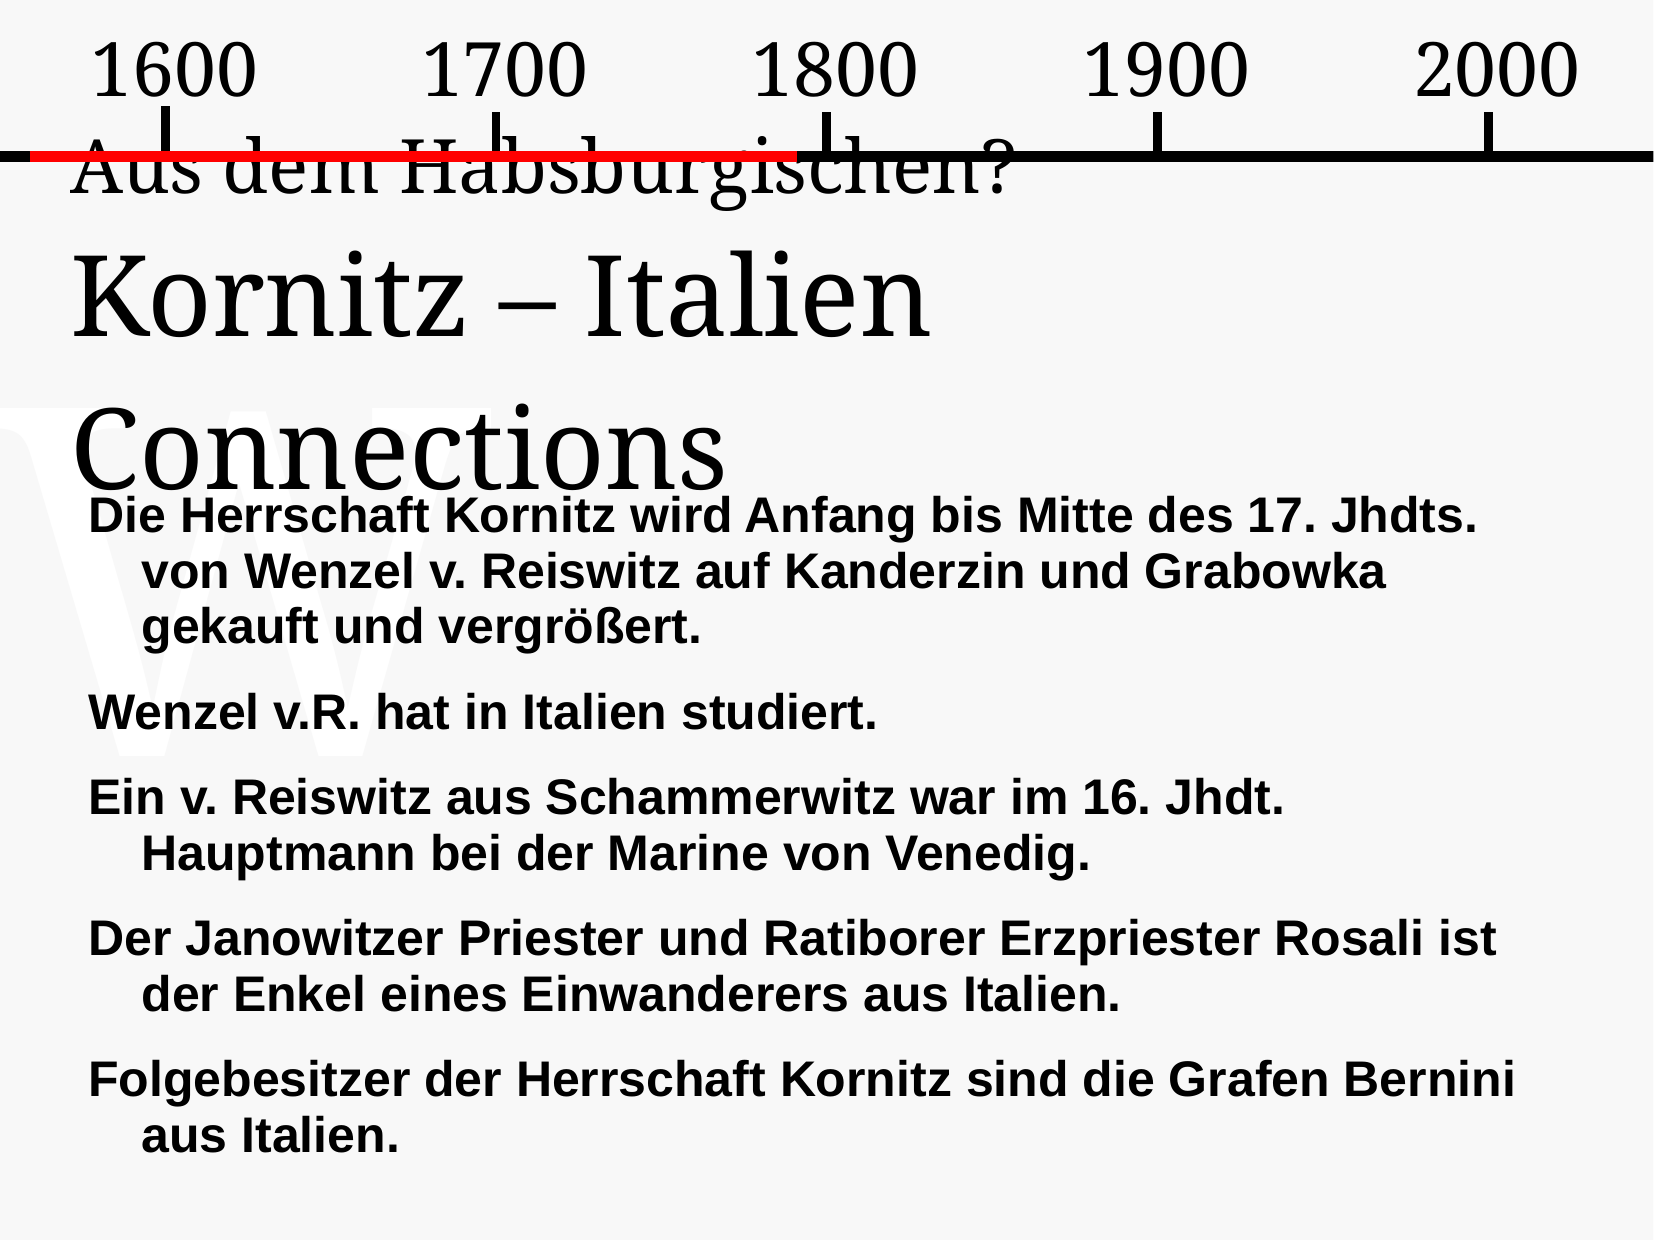

1600
1700
1800
1900
2000
# Aus dem Habsburgischen? Kornitz – Italien Connections
W
Die Herrschaft Kornitz wird Anfang bis Mitte des 17. Jhdts. von Wenzel v. Reiswitz auf Kanderzin und Grabowka gekauft und vergrößert.
Wenzel v.R. hat in Italien studiert.
Ein v. Reiswitz aus Schammerwitz war im 16. Jhdt. Hauptmann bei der Marine von Venedig.
Der Janowitzer Priester und Ratiborer Erzpriester Rosali ist der Enkel eines Einwanderers aus Italien.
Folgebesitzer der Herrschaft Kornitz sind die Grafen Bernini aus Italien.